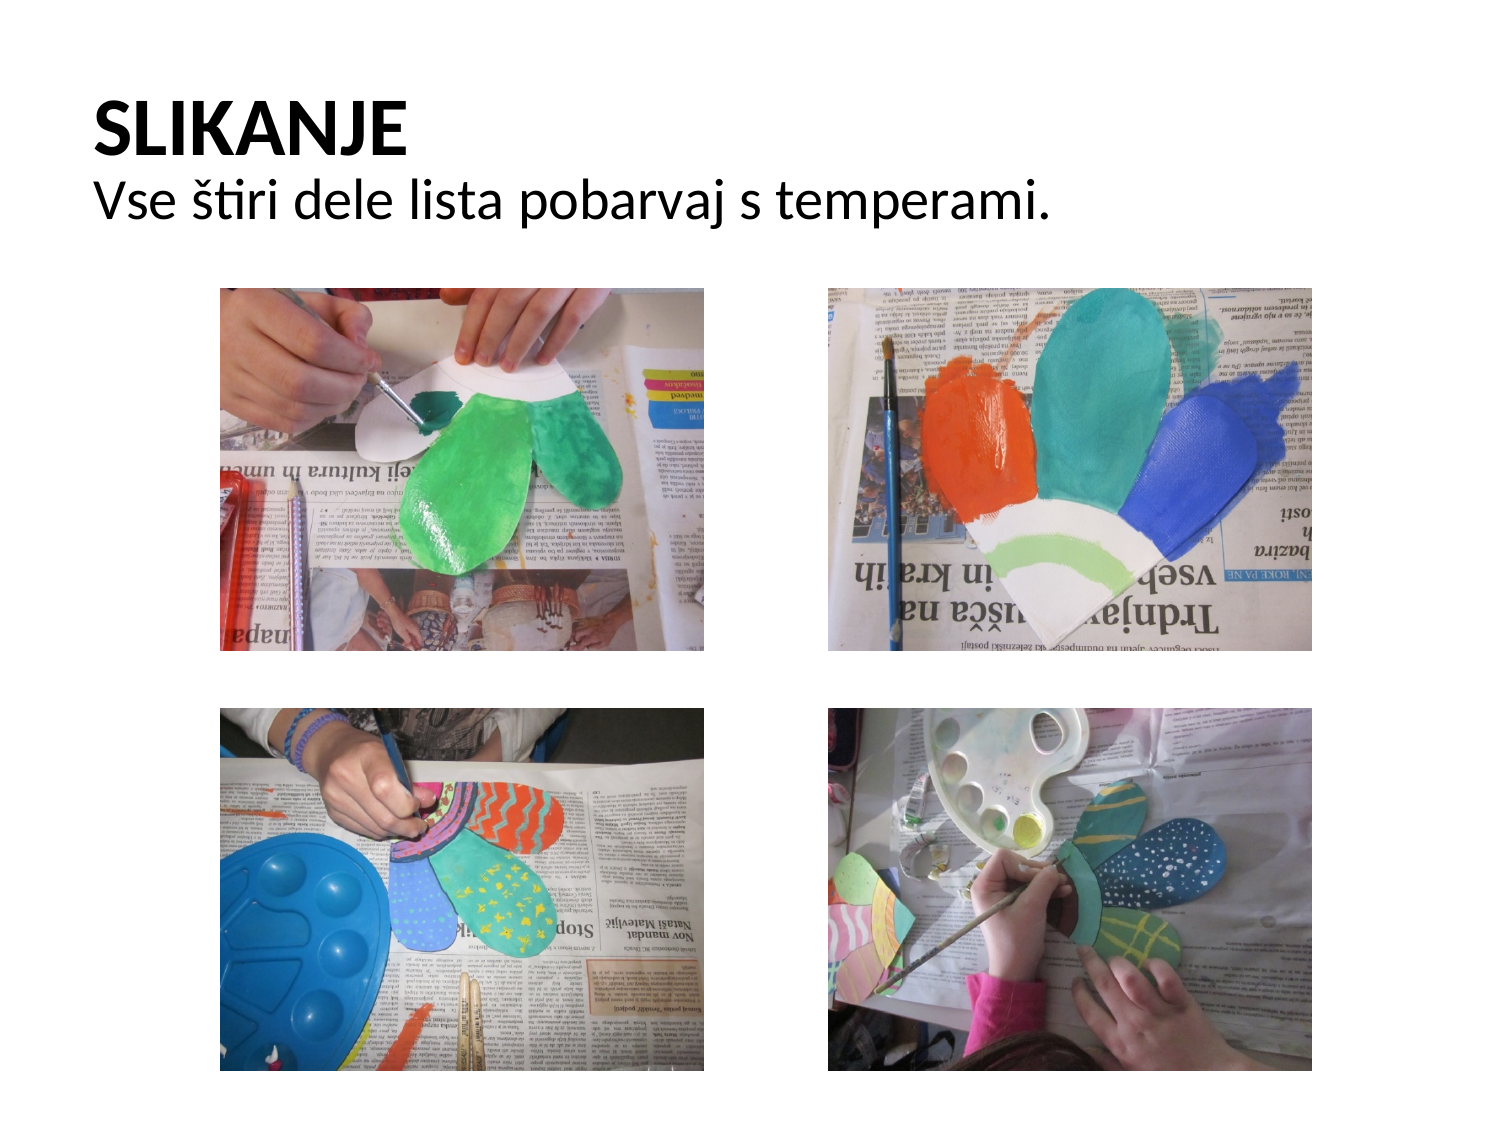

SLIKANJE
Vse štiri dele lista pobarvaj s temperami.